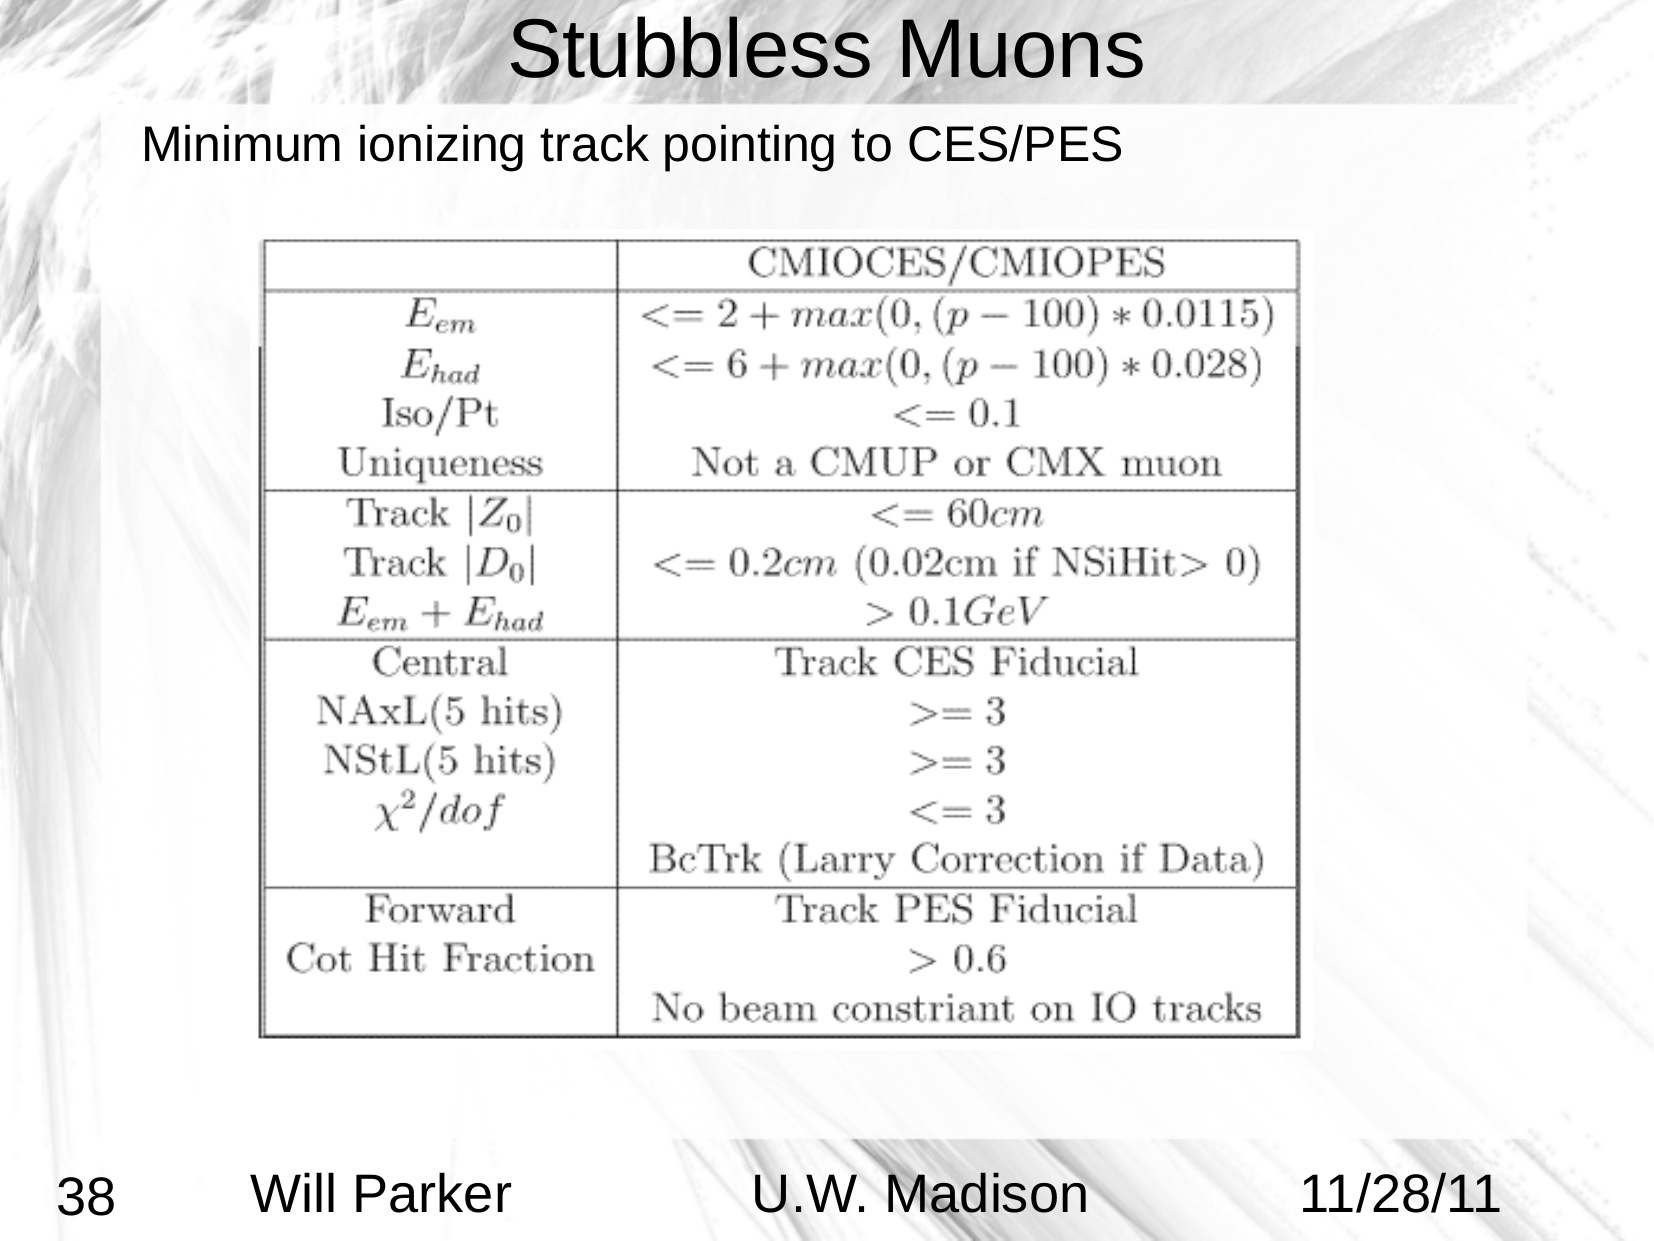

# Stubbless Muons
Minimum ionizing track pointing to CES/PES
 Will Parker U.W. Madison 11/28/11
38